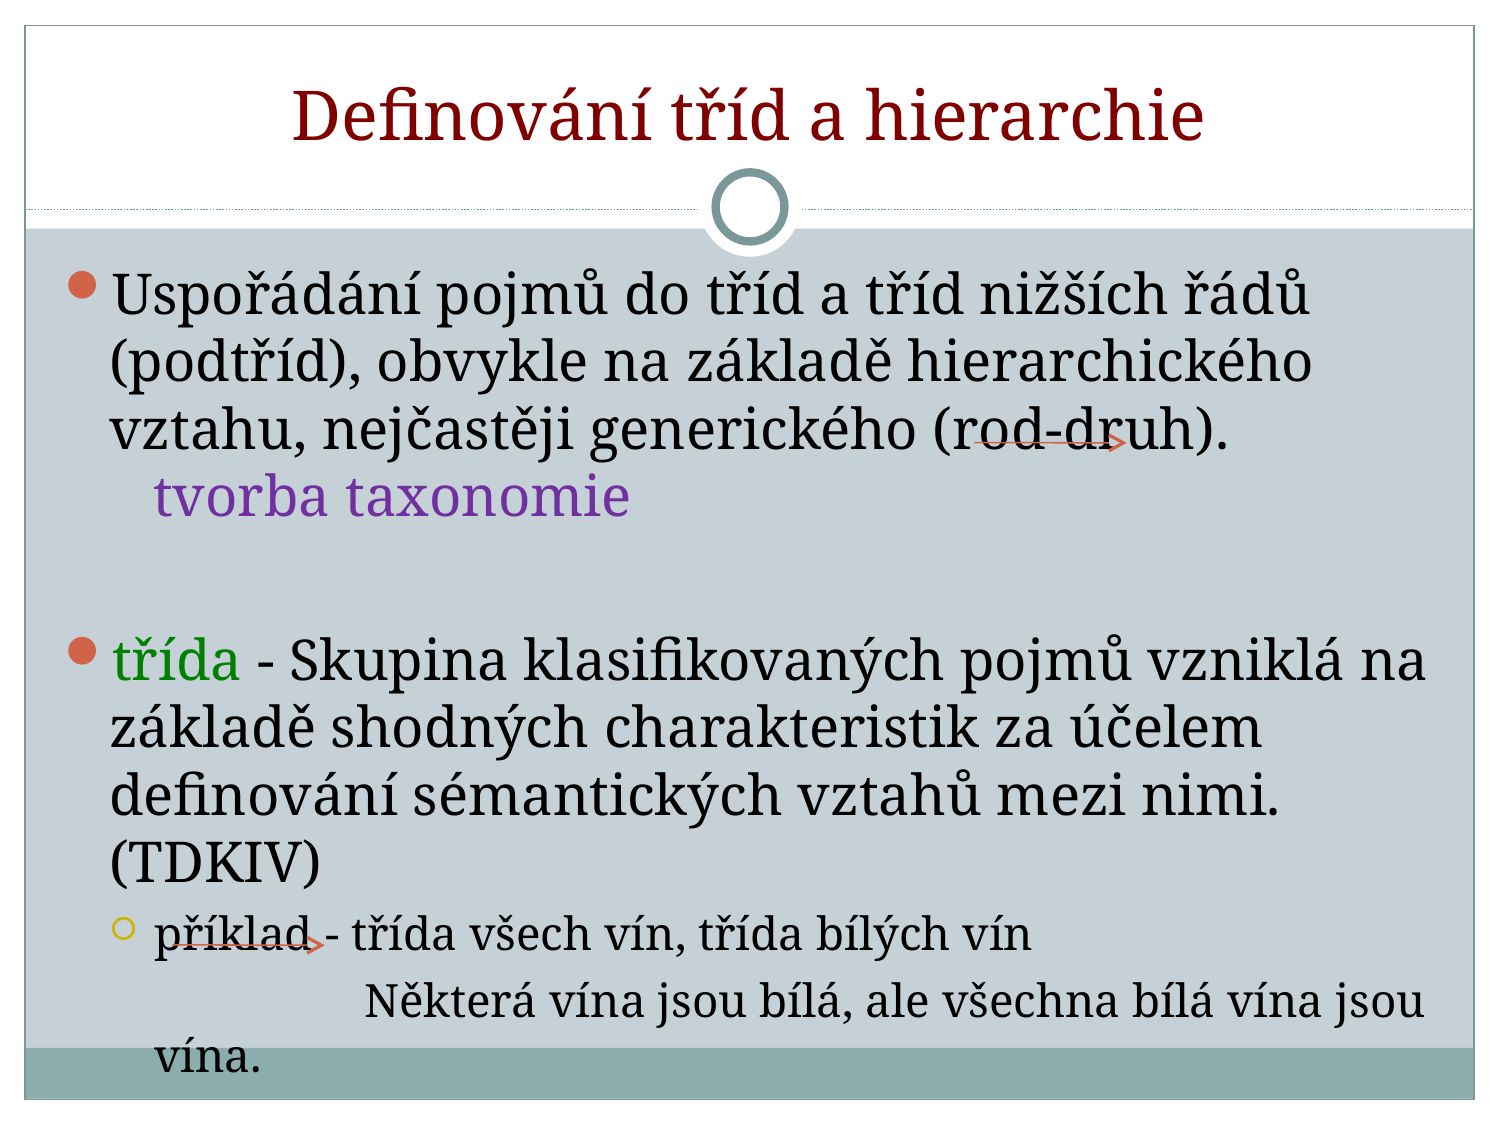

# Definování tříd a hierarchie
Uspořádání pojmů do tříd a tříd nižších řádů (podtříd), obvykle na základě hierarchického vztahu, nejčastěji generického (rod-druh).	 tvorba taxonomie
třída - Skupina klasifikovaných pojmů vzniklá na základě shodných charakteristik za účelem definování sémantických vztahů mezi nimi. (TDKIV)
příklad - třída všech vín, třída bílých vín
			Některá vína jsou bílá, ale všechna bílá vína jsou vína.